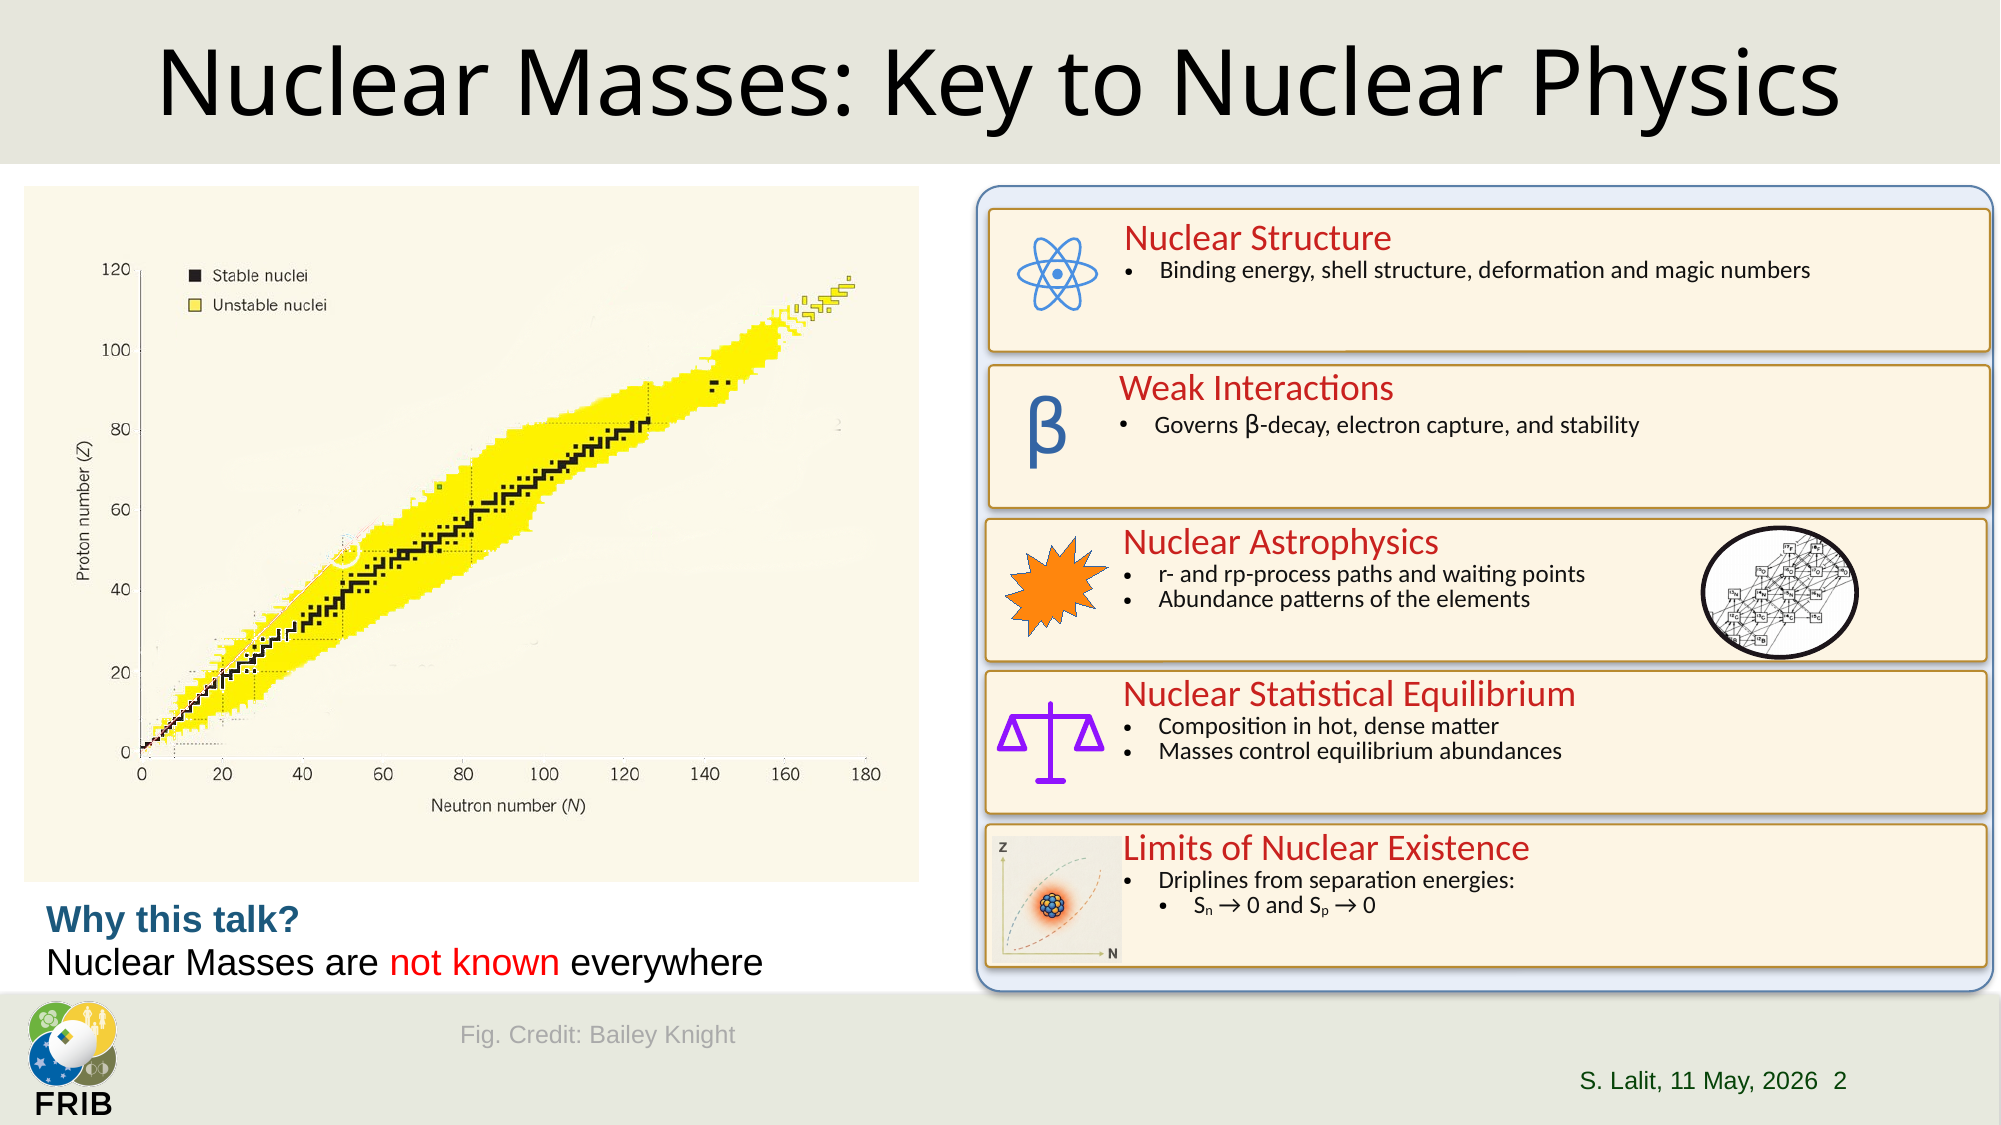

Nuclear Masses: Key to Nuclear Physics
Fig. Credit: Bailey Knight
Nuclear Structure
Binding energy, shell structure, deformation and magic numbers
Weak Interactions
Governs β-decay, electron capture, and stability
β
Nuclear Astrophysics
r- and rp-process paths and waiting points
Abundance patterns of the elements
Nuclear Statistical Equilibrium
Composition in hot, dense matter
Masses control equilibrium abundances
Limits of Nuclear Existence
Driplines from separation energies:
Sn → 0 and Sp → 0
Why this talk?
Nuclear Masses are not known everywhere
S. Lalit, 11 May, 2026
2